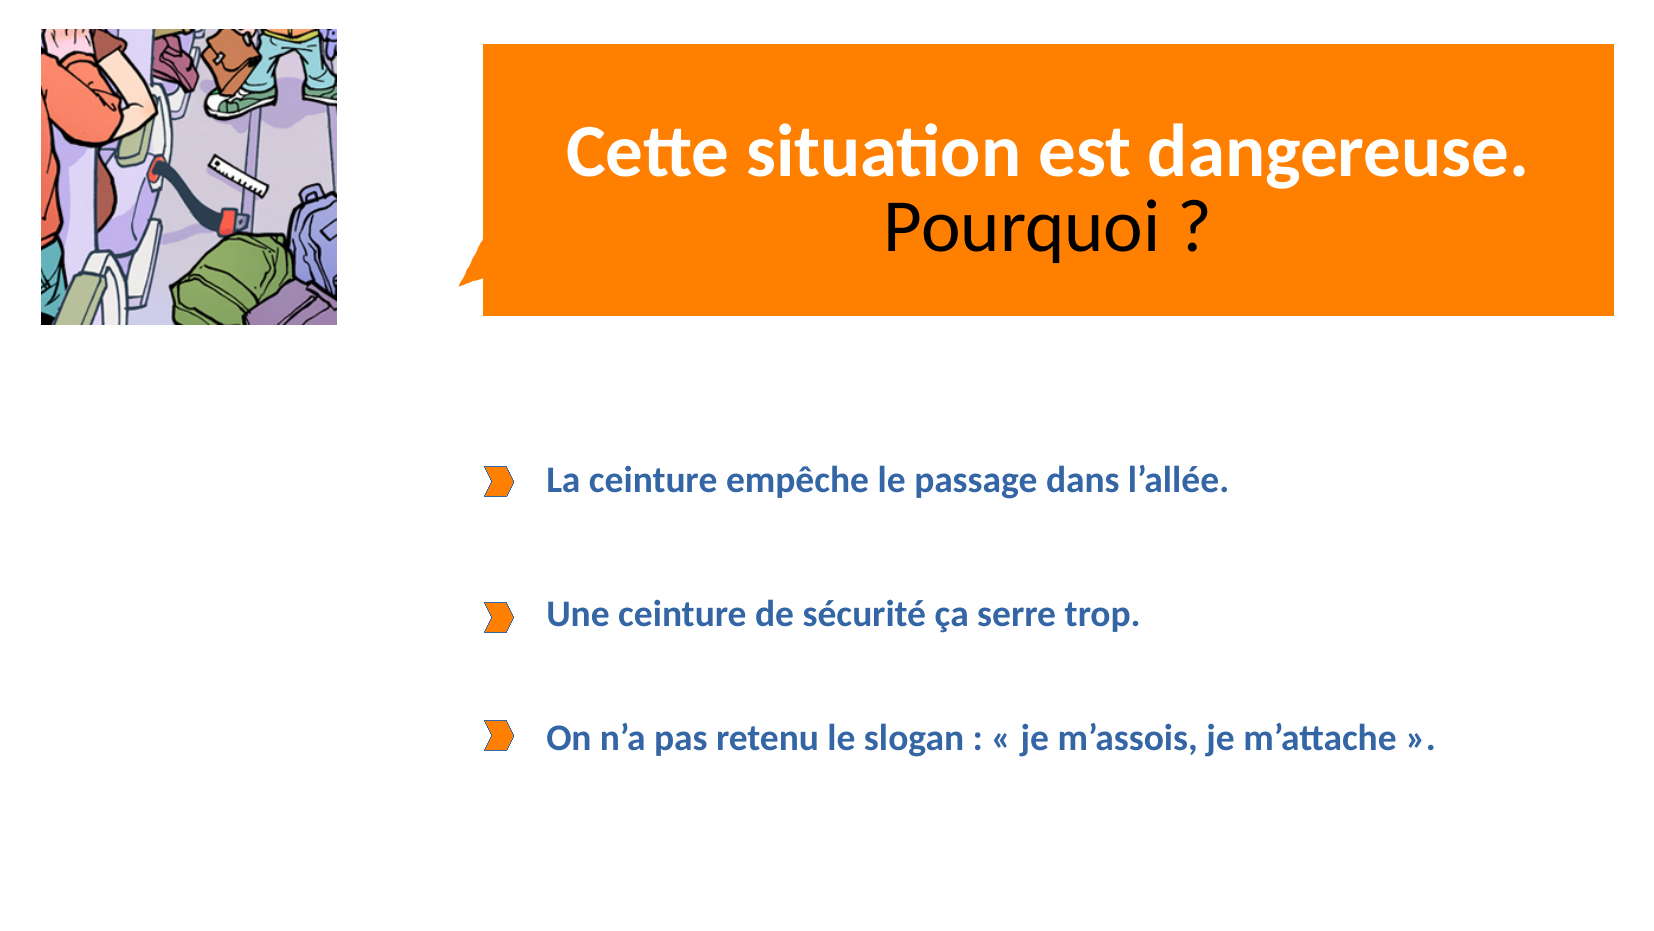

Cette situation est dangereuse.
Pourquoi ?
La ceinture empêche le passage dans l’allée.
Une ceinture de sécurité ça serre trop.
On n’a pas retenu le slogan : « je m’assois, je m’attache ».